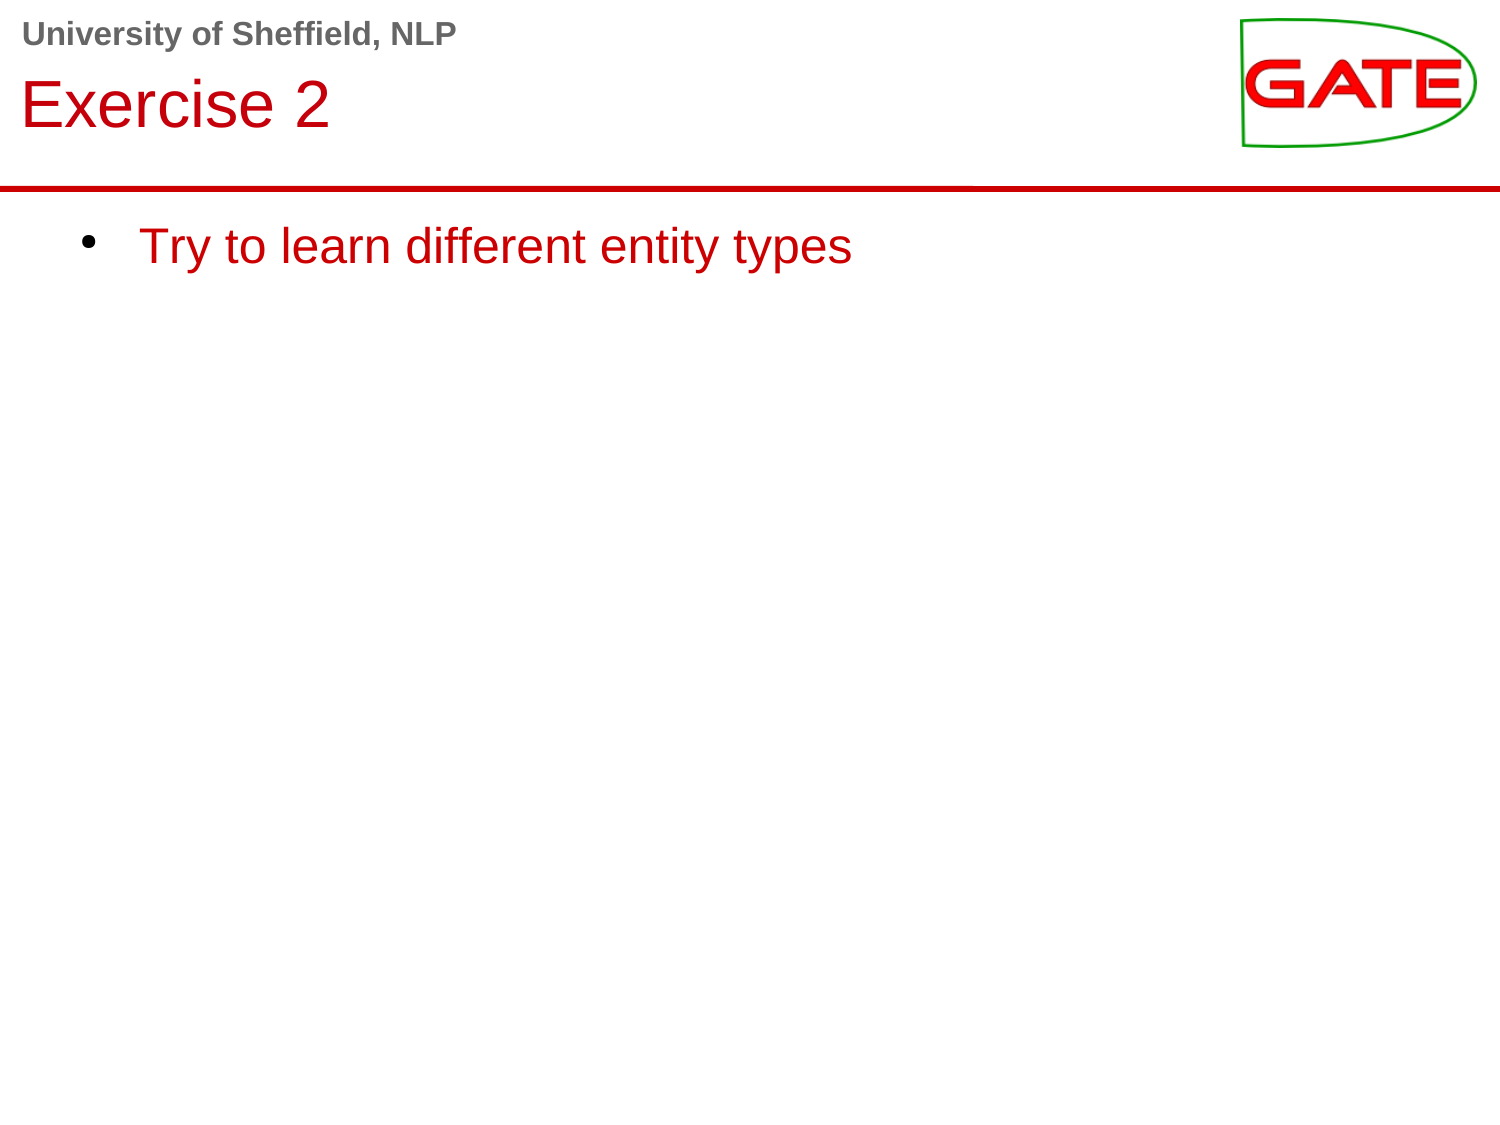

# Exercise 2
Try to learn different entity types